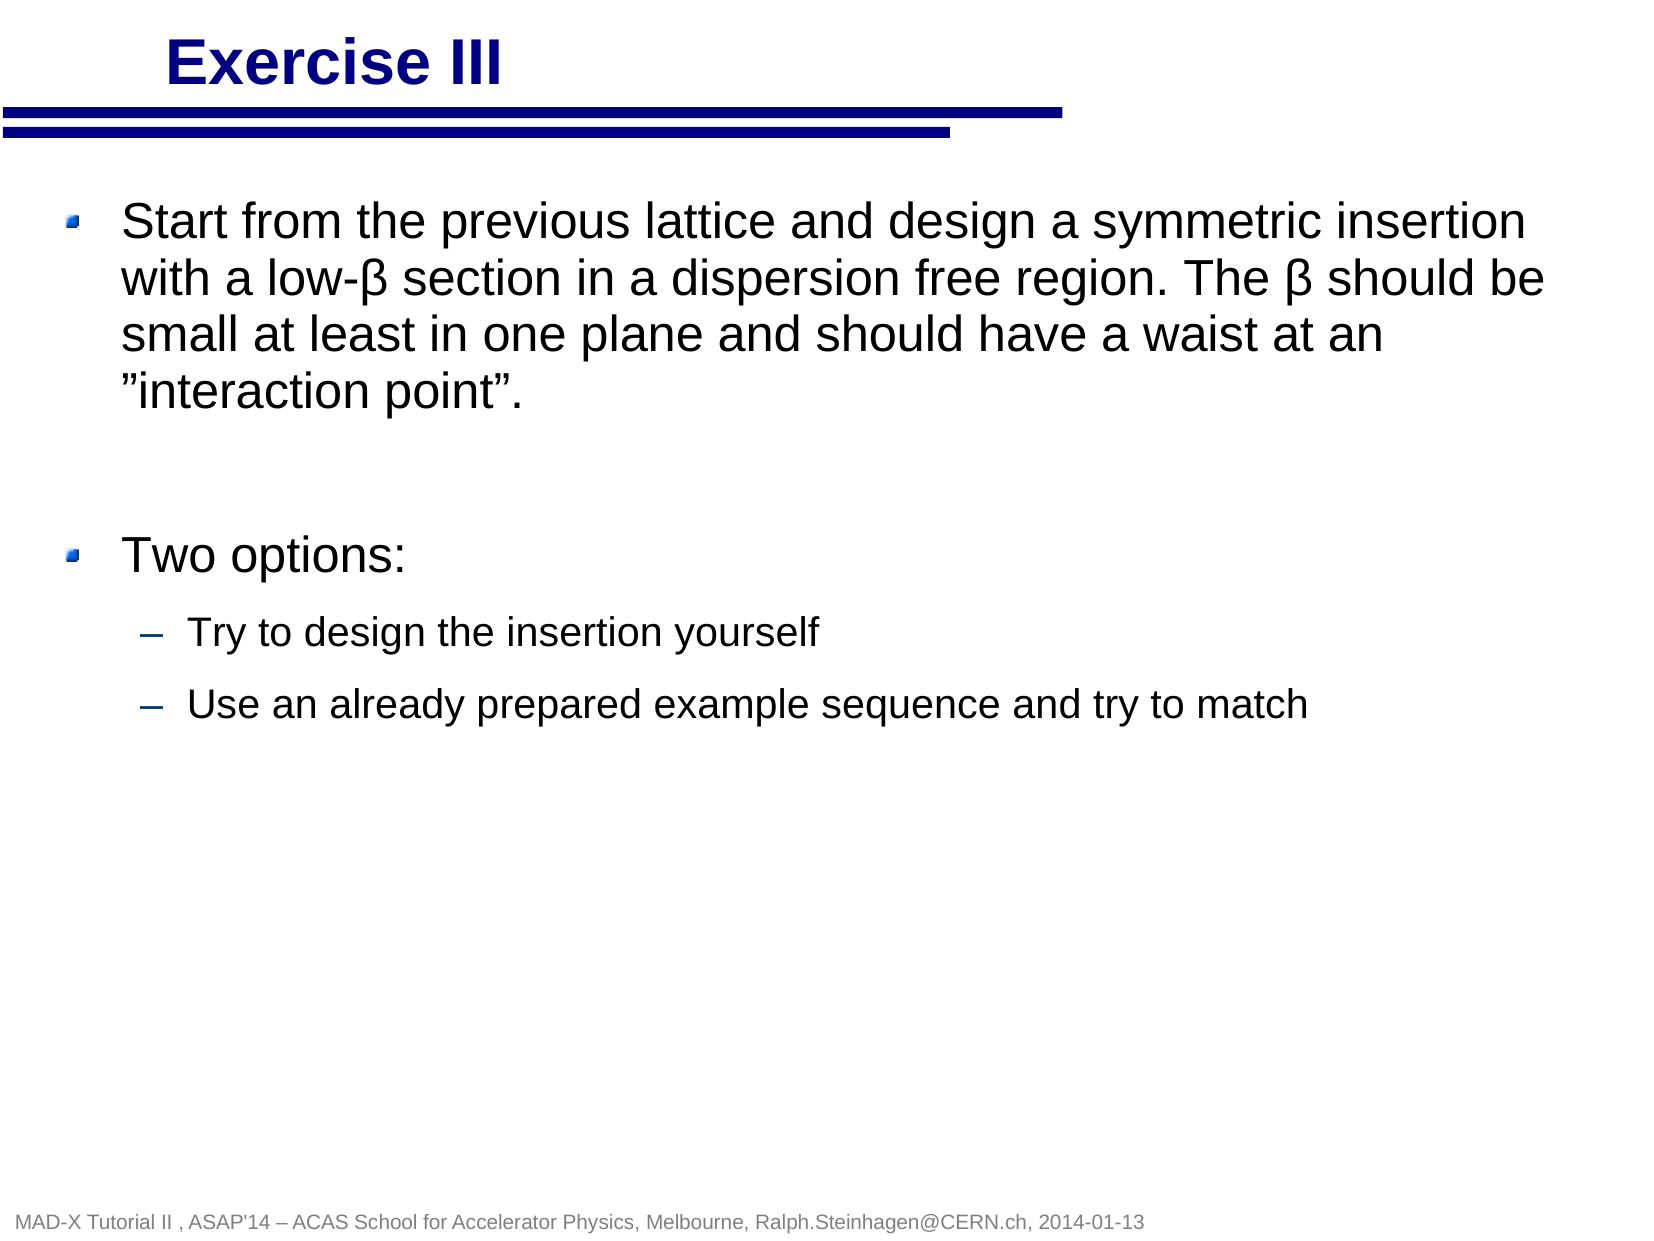

# Exercise III
Start from the previous lattice and design a symmetric insertion with a low-β section in a dispersion free region. The β should be small at least in one plane and should have a waist at an ”interaction point”.
Two options:
Try to design the insertion yourself
Use an already prepared example sequence and try to match